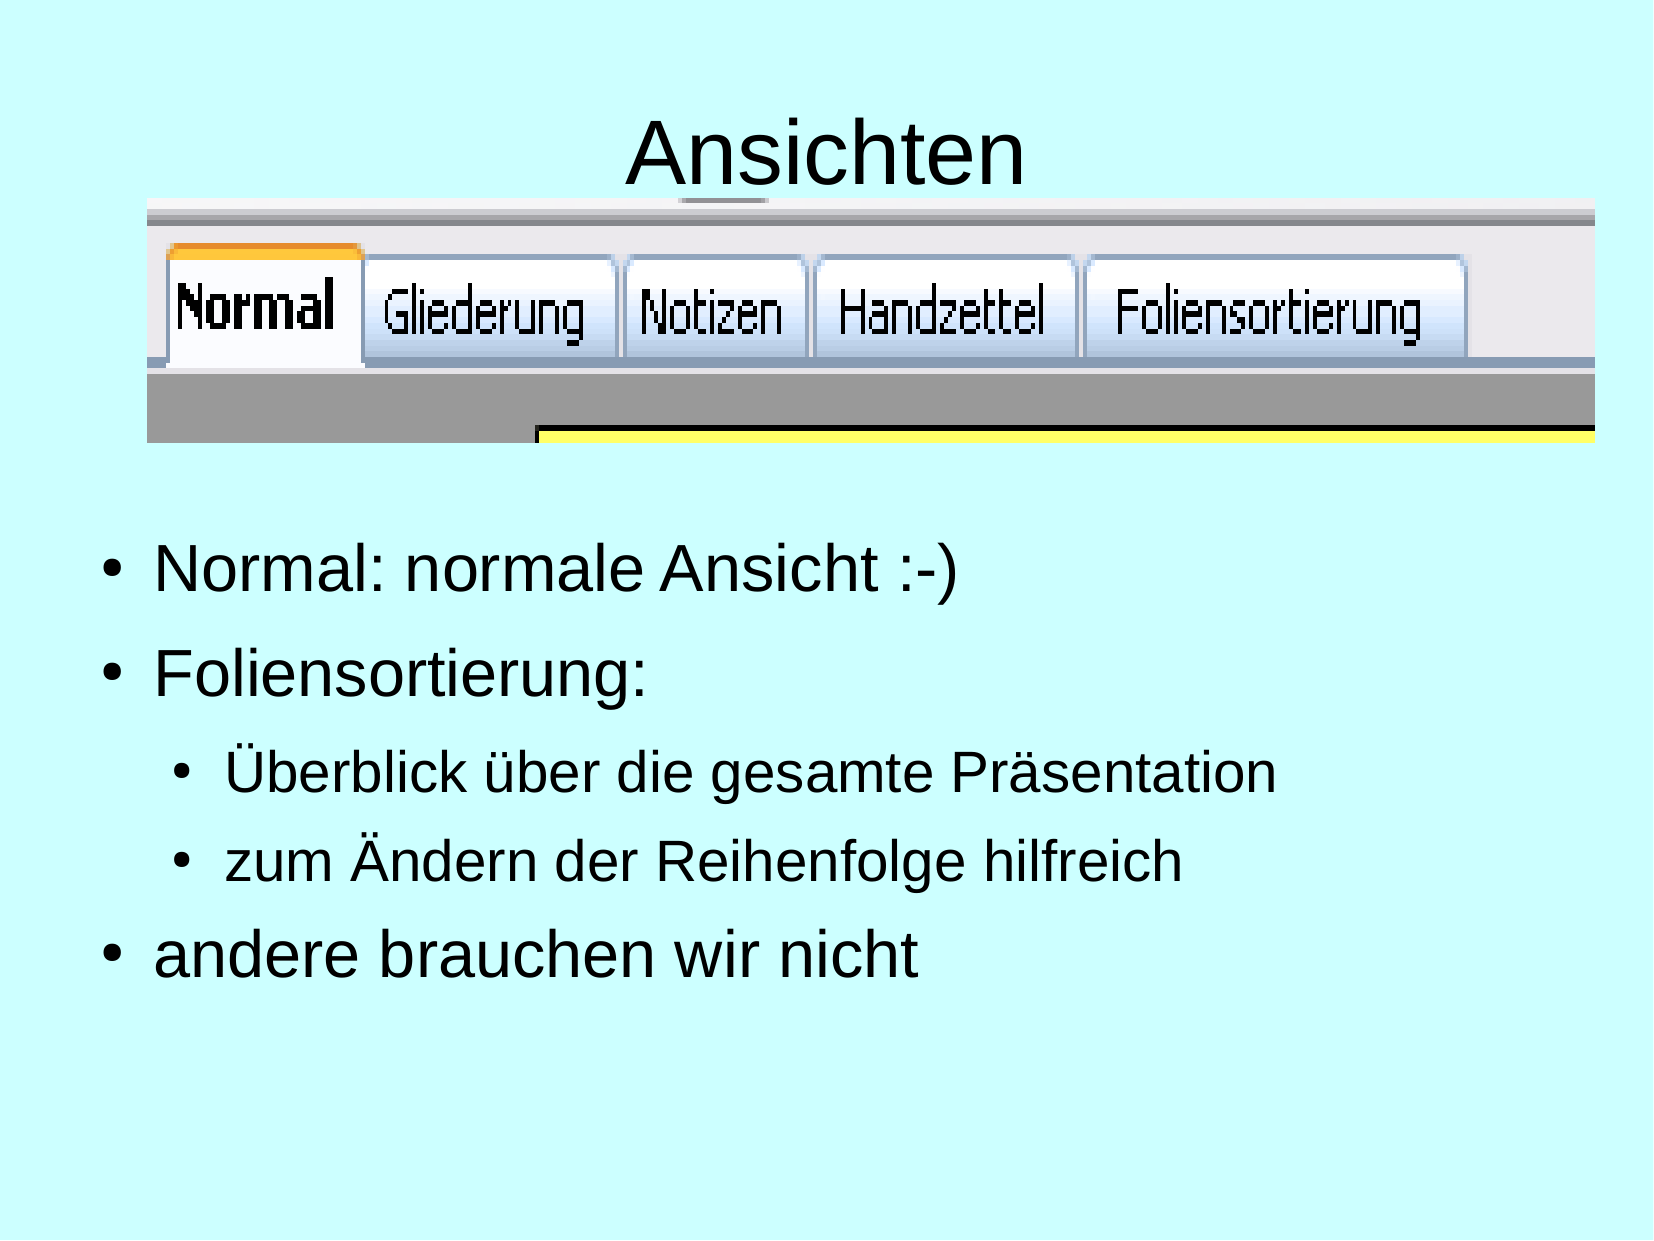

# Ansichten
Normal: normale Ansicht :-)
Foliensortierung:
Überblick über die gesamte Präsentation
zum Ändern der Reihenfolge hilfreich
andere brauchen wir nicht